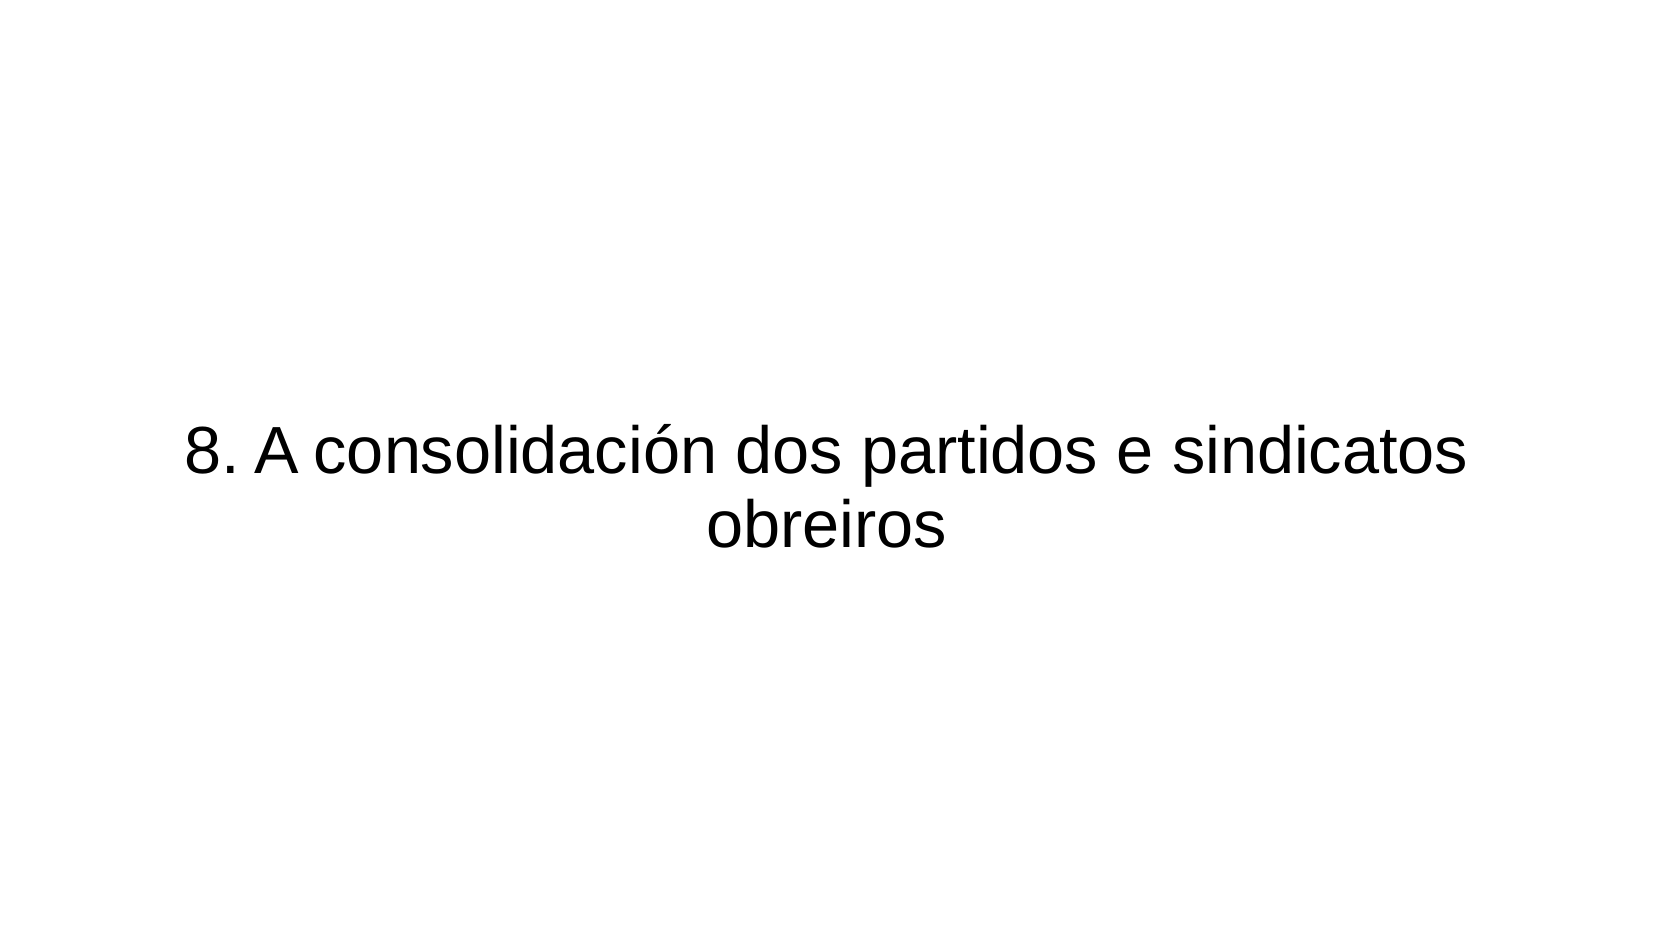

#
8. A consolidación dos partidos e sindicatos obreiros